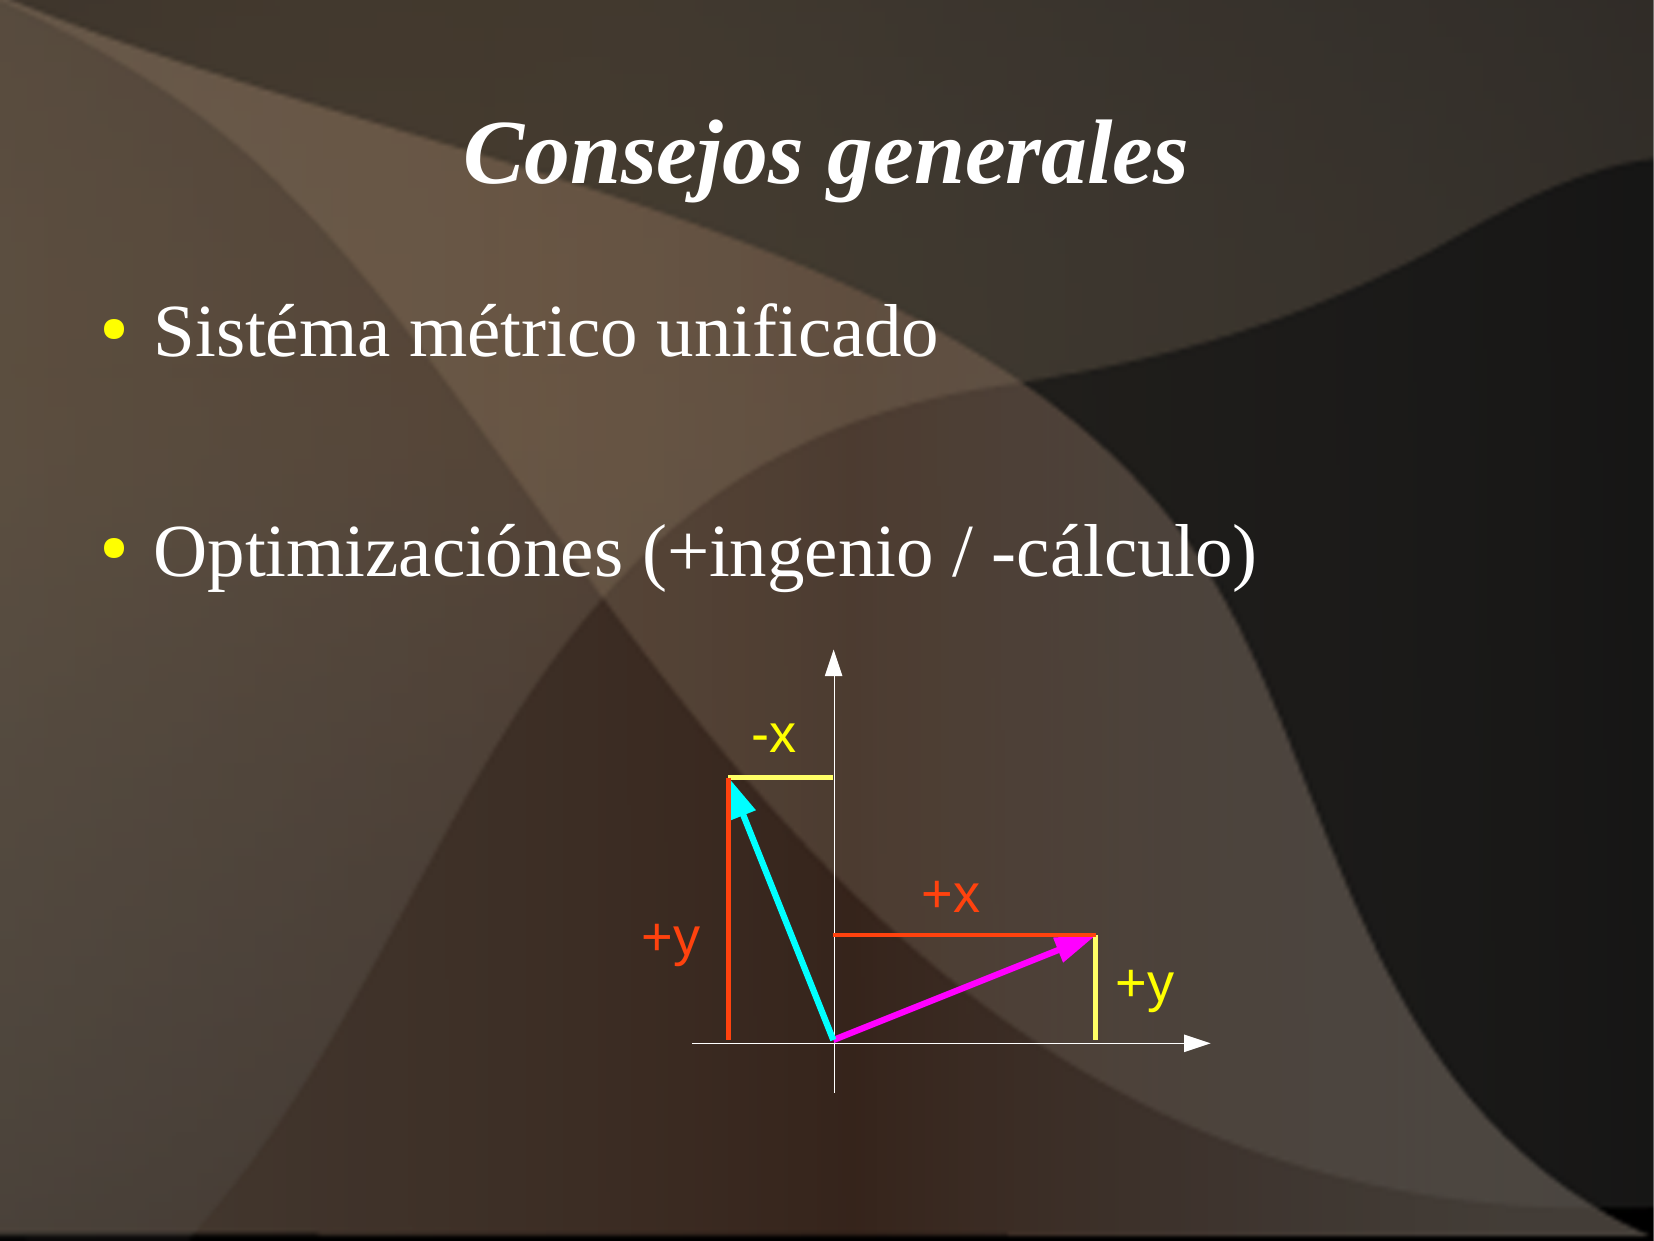

# Consejos generales
Sistéma métrico unificado
Optimizaciónes (+ingenio / -cálculo)
-x
+x
+y
+y